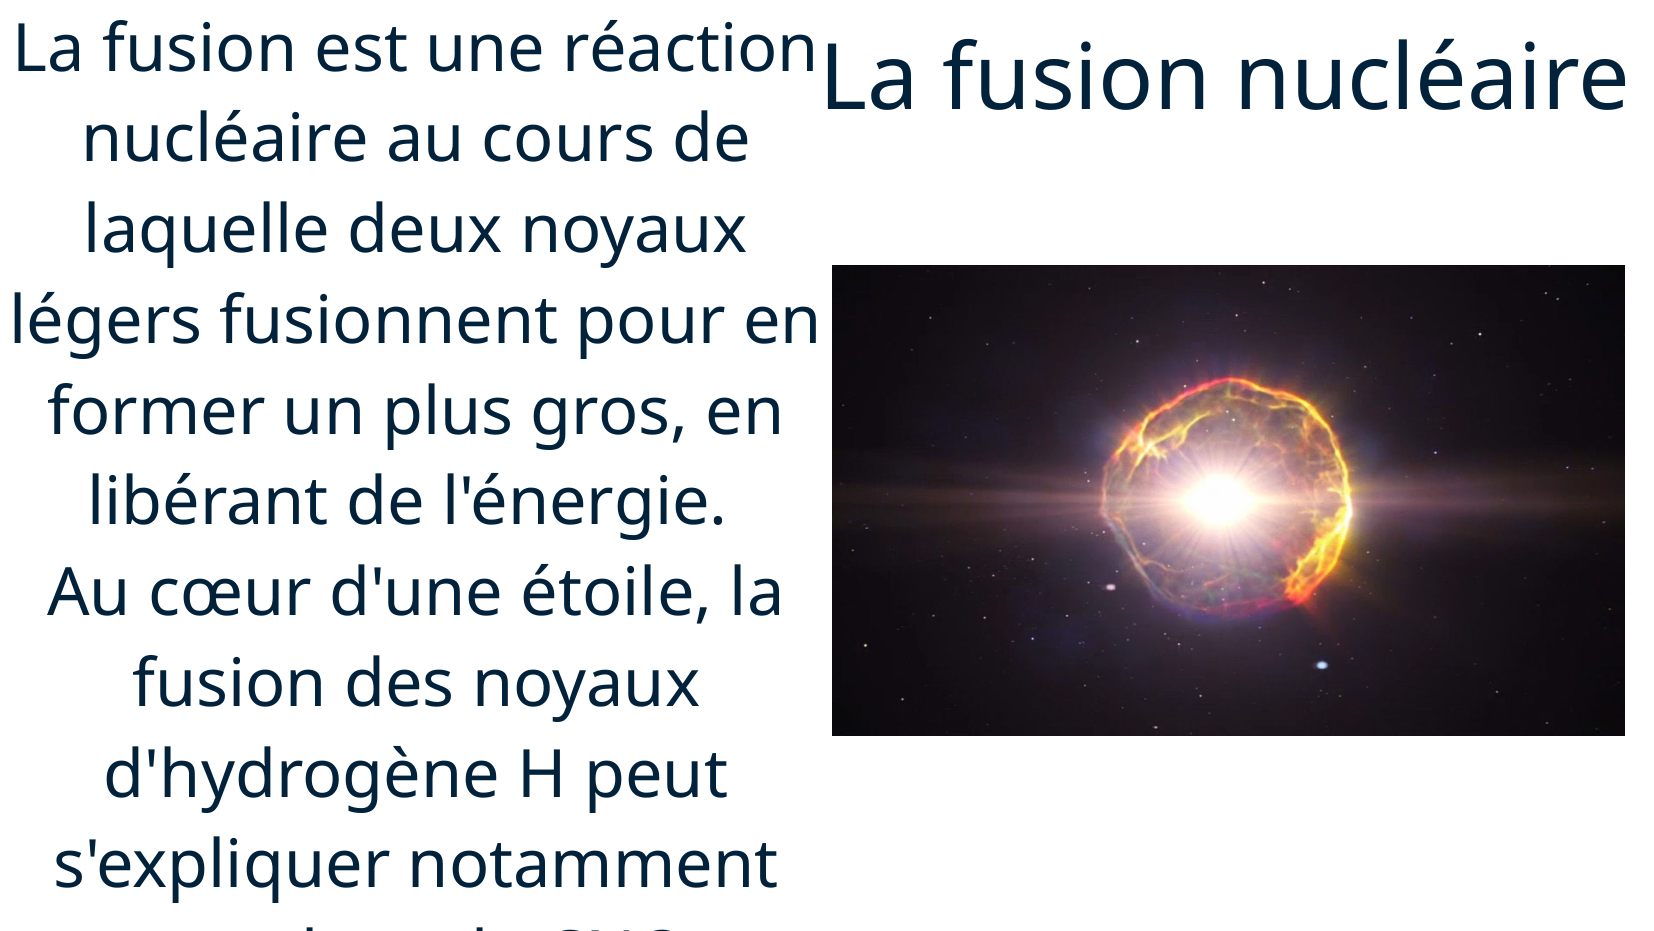

La fusion est une réaction nucléaire au cours de laquelle deux noyaux légers fusionnent pour en former un plus gros, en libérant de l'énergie.
Au cœur d'une étoile, la fusion des noyaux d'hydrogène H peut s'expliquer notamment avec le cycle CNO
# La fusion nucléaire